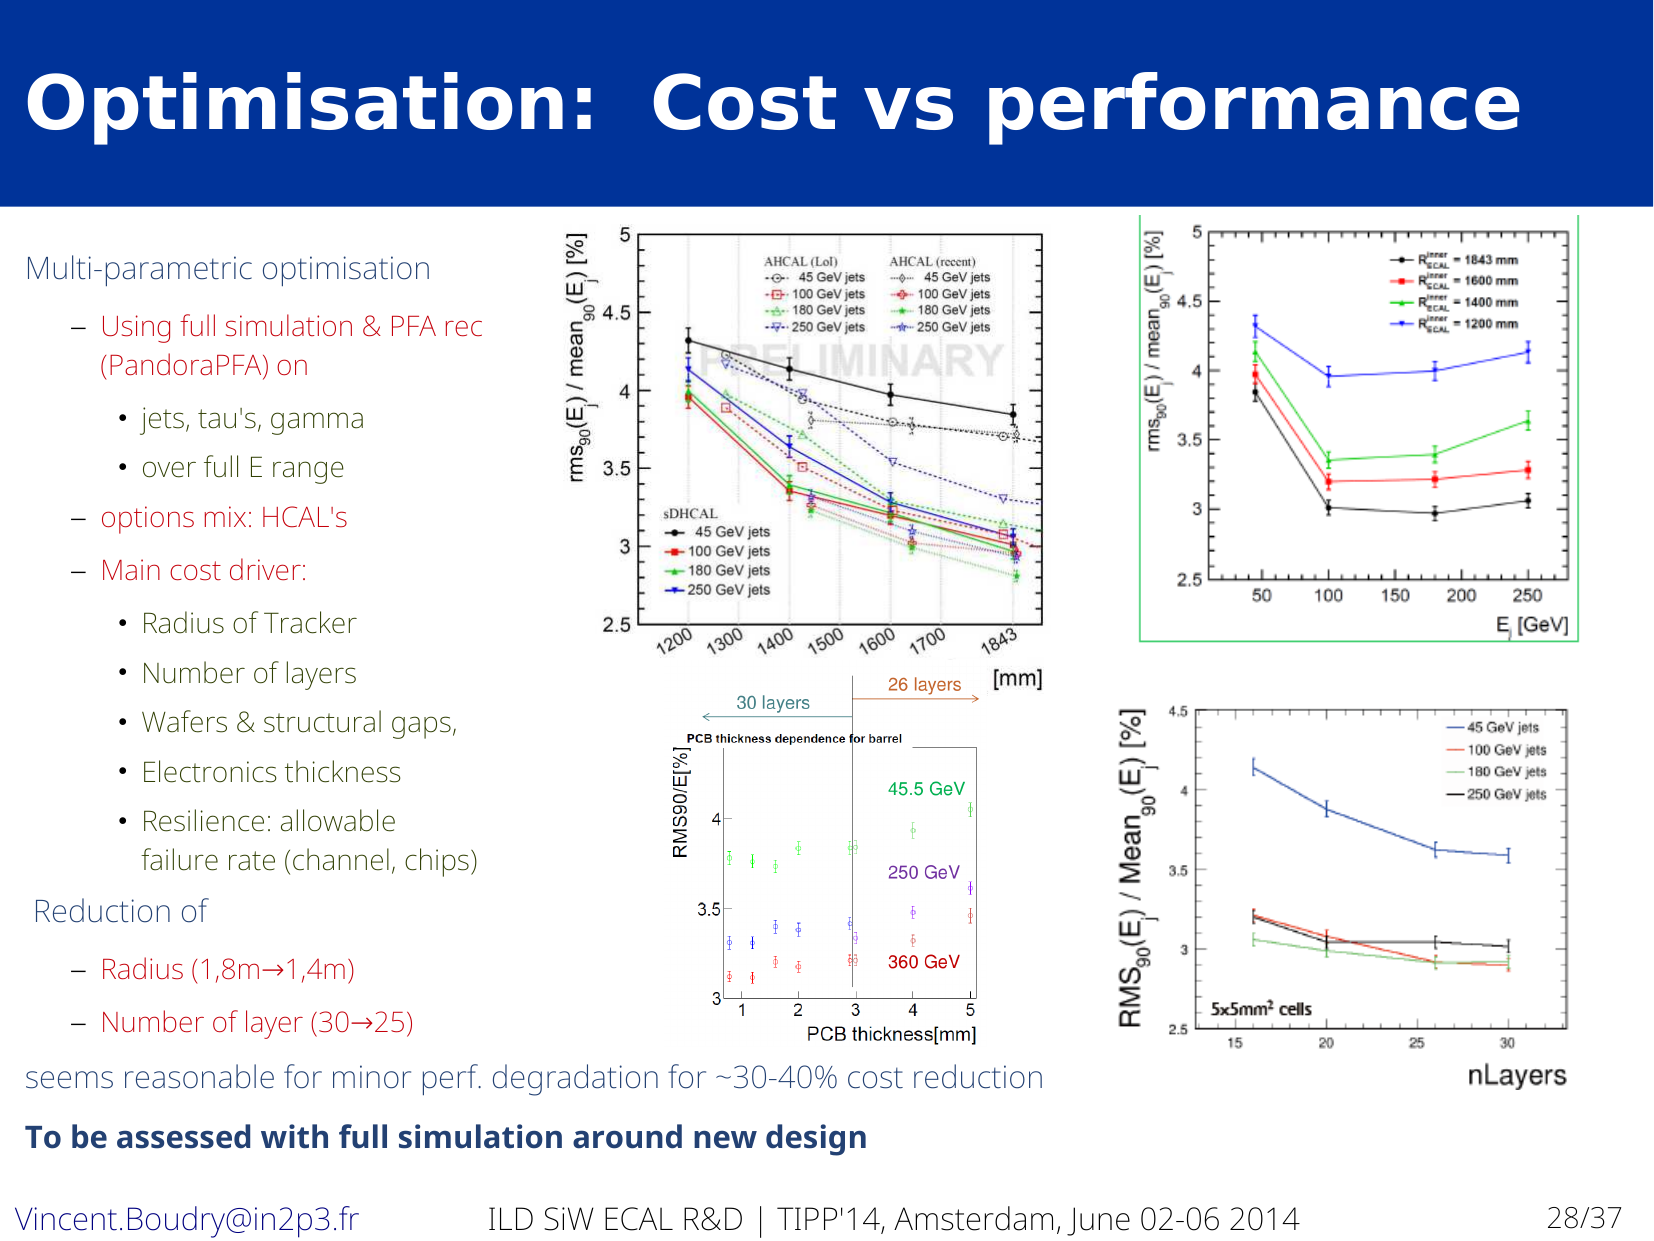

# Optimisation: Cost vs performance
Multi-parametric optimisation
Using full simulation & PFA rec
(PandoraPFA) on
jets, tau's, gamma
over full E range
options mix: HCAL's
Main cost driver:
Radius of Tracker
Number of layers
Wafers & structural gaps,
Electronics thickness
Resilience: allowable
failure rate (channel, chips)
 Reduction of
Radius (1,8m→1,4m)
Number of layer (30→25)
seems reasonable for minor perf. degradation for ~30-40% cost reduction
To be assessed with full simulation around new design
ILD SiW ECAL R&D | TIPP'14, Amsterdam, June 02-06 2014
28